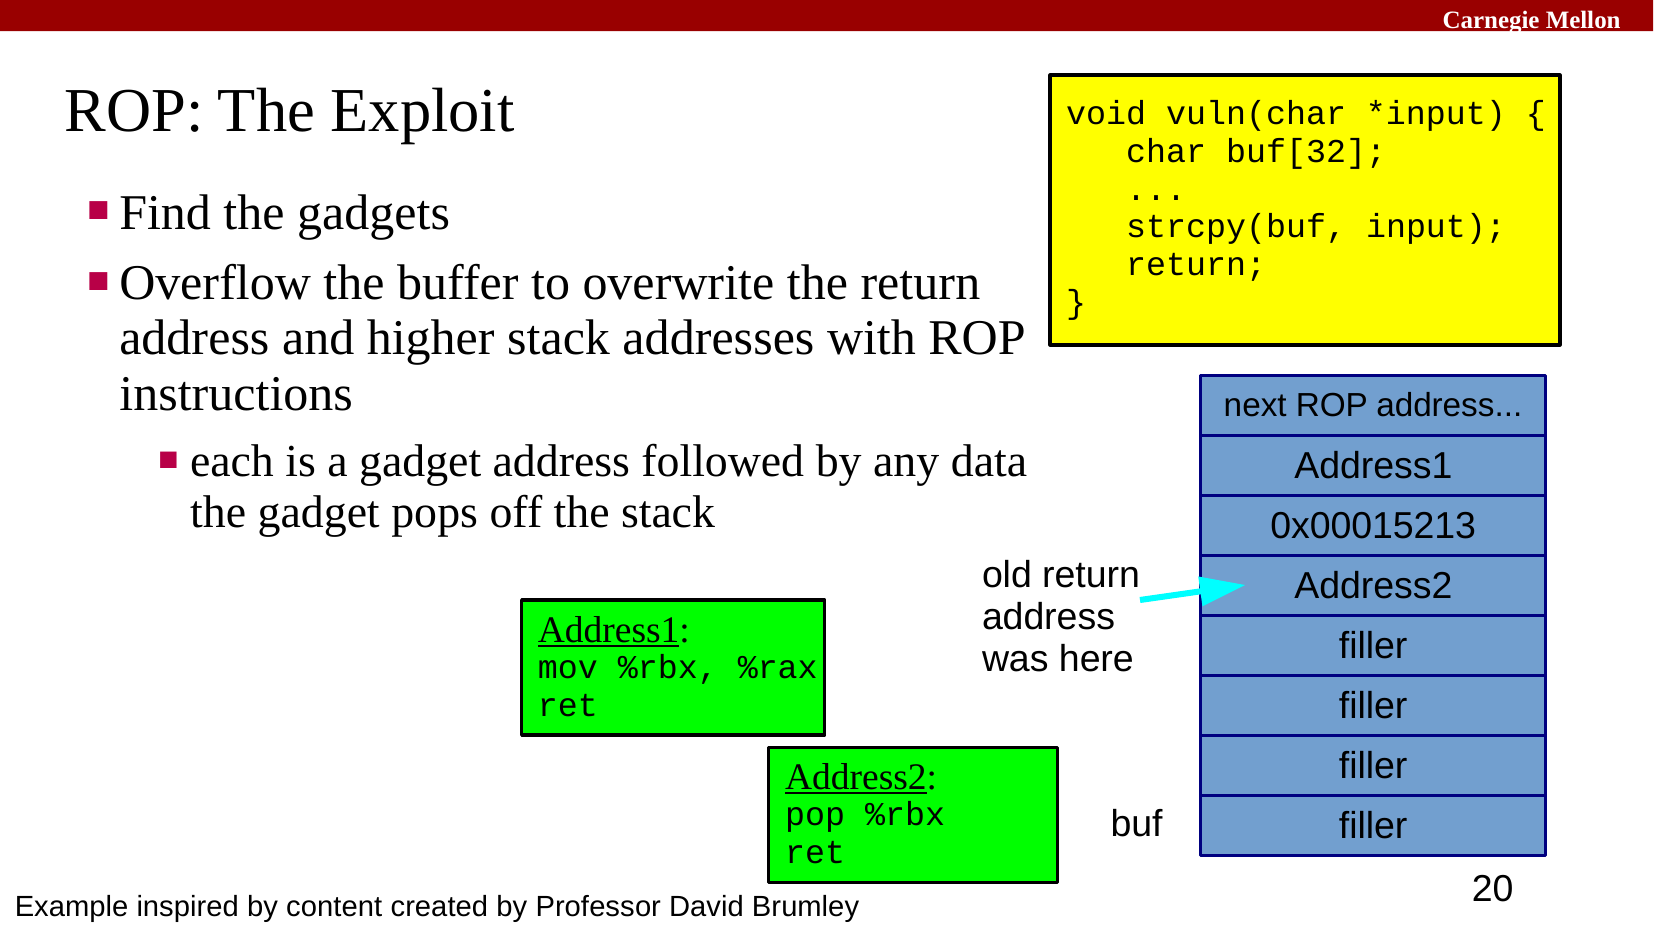

# ROP: The Exploit
void vuln(char *input) {
 char buf[32];
 ...
 strcpy(buf, input);
 return;
}
Find the gadgets
Overflow the buffer to overwrite the return address and higher stack addresses with ROP instructions
each is a gadget address followed by any data the gadget pops off the stack
next ROP address...
Address1
0x00015213
old return
address
was here
Address2
Address1:
mov %rbx, %rax
ret
filler
filler
filler
Address2:
pop %rbx
ret
buf
filler
Example inspired by content created by Professor David Brumley